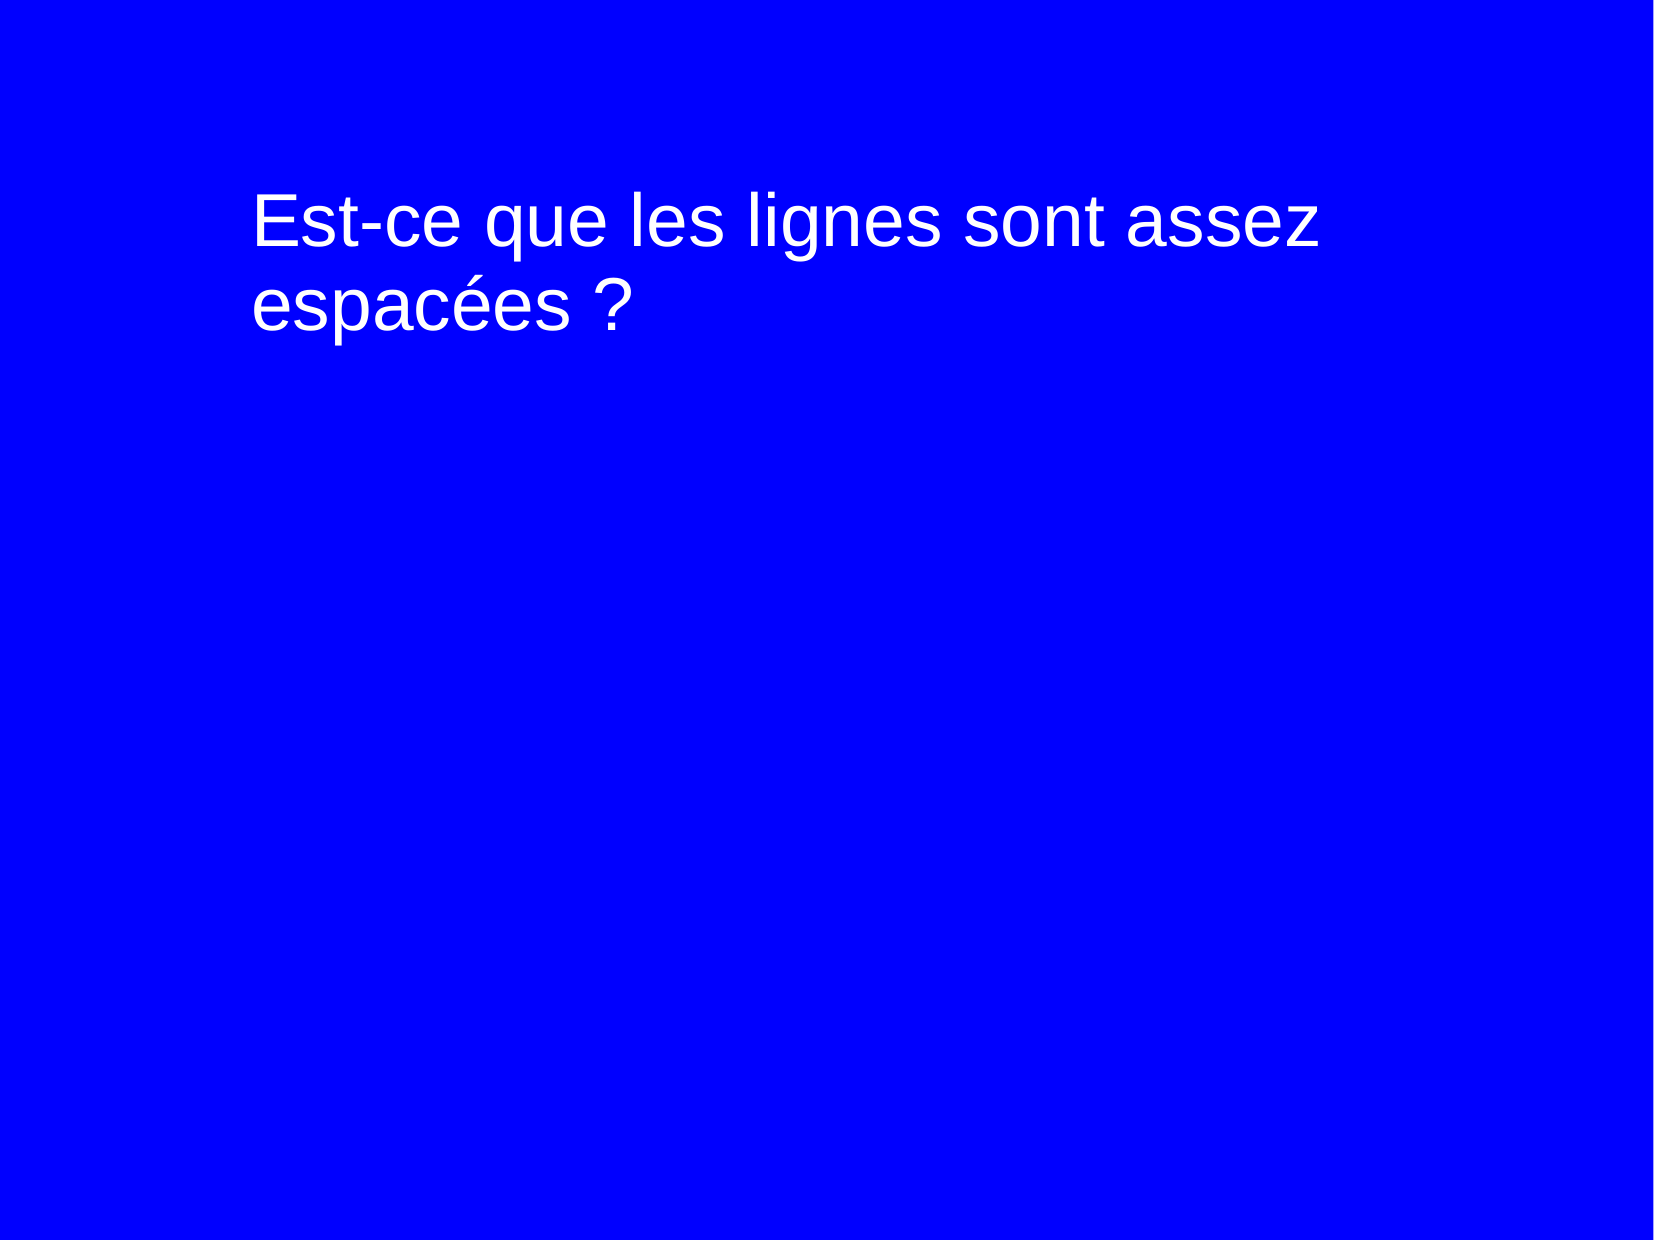

Est-ce que les lignes sont assez espacées ?